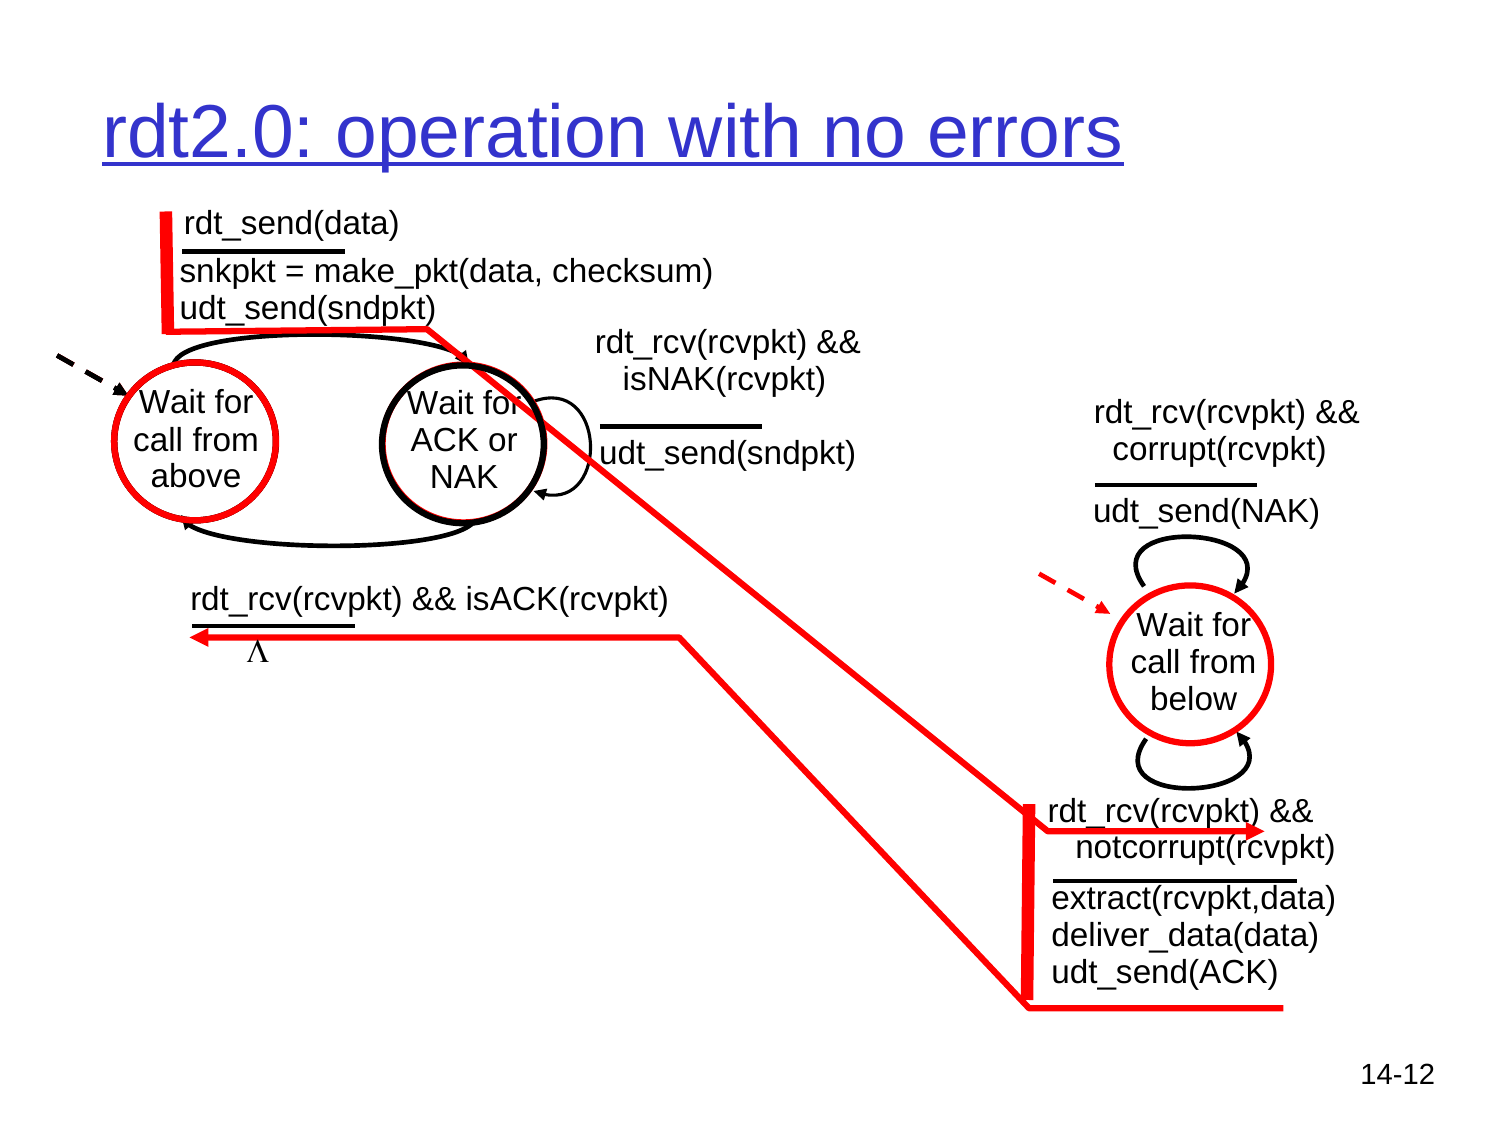

# rdt2.0: operation with no errors
rdt_send(data)
snkpkt = make_pkt(data, checksum)
udt_send(sndpkt)
rdt_rcv(rcvpkt) &&
 isNAK(rcvpkt)
Wait for ACK or NAK
Wait for call from above
rdt_rcv(rcvpkt) &&
 corrupt(rcvpkt)
udt_send(NAK)
udt_send(sndpkt)
rdt_rcv(rcvpkt) && isACK(rcvpkt)
Wait for call from below

rdt_rcv(rcvpkt) &&
 notcorrupt(rcvpkt)
extract(rcvpkt,data)
deliver_data(data)
udt_send(ACK)
12